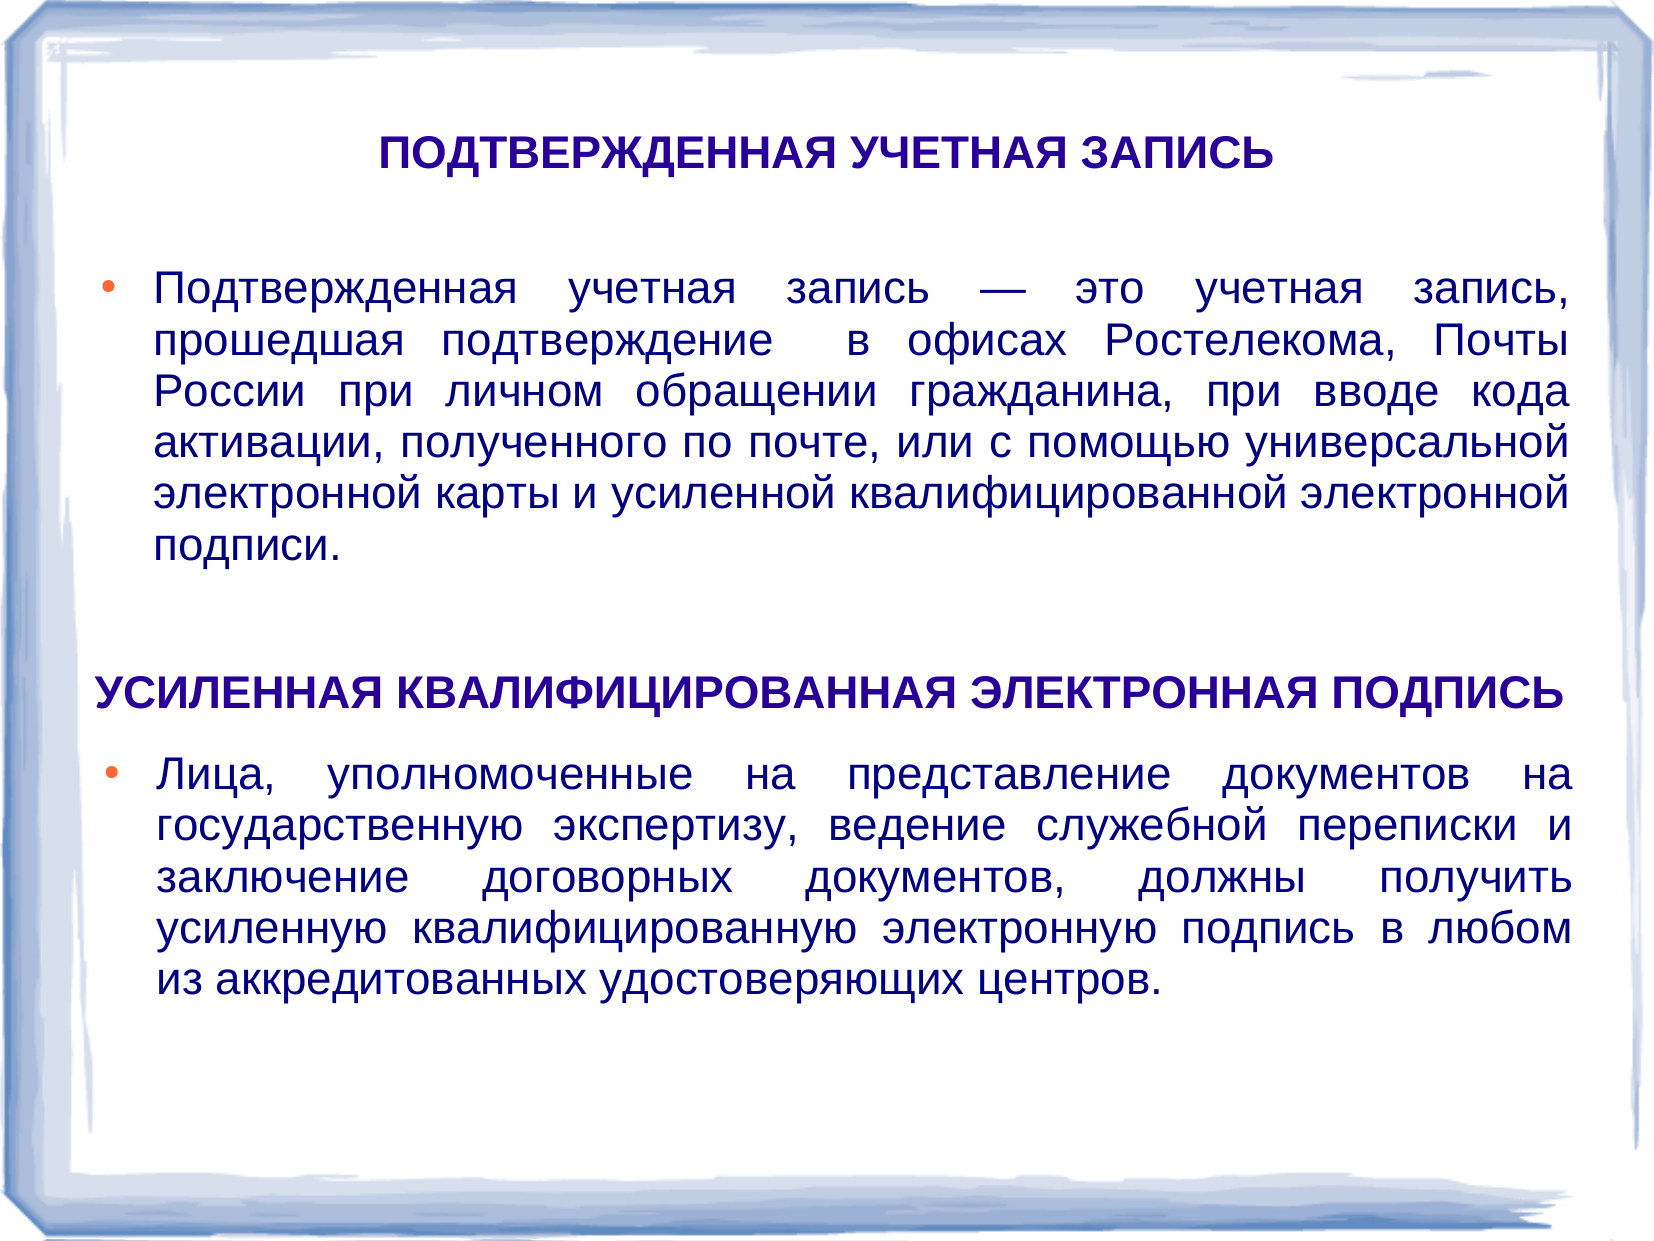

# ПОДТВЕРЖДЕННАЯ УЧЕТНАЯ ЗАПИСЬ
Подтвержденная учетная запись — это учетная запись, прошедшая подтверждение в офисах Ростелекома, Почты России при личном обращении гражданина, при вводе кода активации, полученного по почте, или с помощью универсальной электронной карты и усиленной квалифицированной электронной подписи.
УСИЛЕННАЯ КВАЛИФИЦИРОВАННАЯ ЭЛЕКТРОННАЯ ПОДПИСЬ
Лица, уполномоченные на представление документов на государственную экспертизу, ведение служебной переписки и заключение договорных документов, должны получить усиленную квалифицированную электронную подпись в любом из аккредитованных удостоверяющих центров.